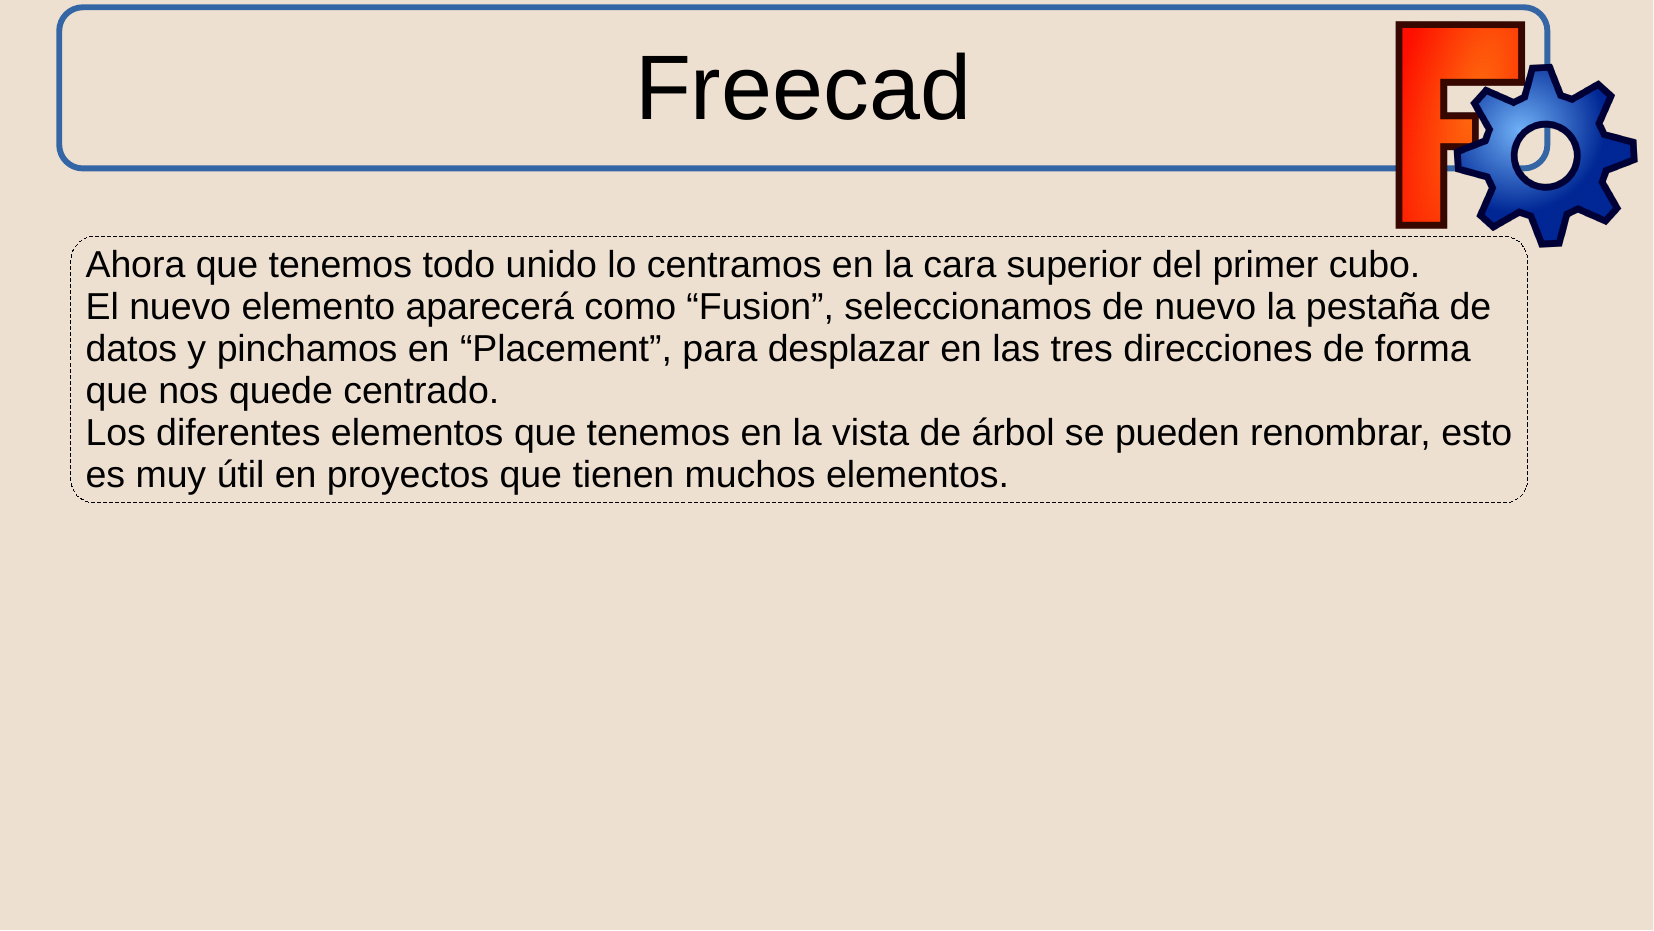

# Freecad
Ahora que tenemos todo unido lo centramos en la cara superior del primer cubo.
El nuevo elemento aparecerá como “Fusion”, seleccionamos de nuevo la pestaña de
datos y pinchamos en “Placement”, para desplazar en las tres direcciones de forma
que nos quede centrado.
Los diferentes elementos que tenemos en la vista de árbol se pueden renombrar, esto
es muy útil en proyectos que tienen muchos elementos.